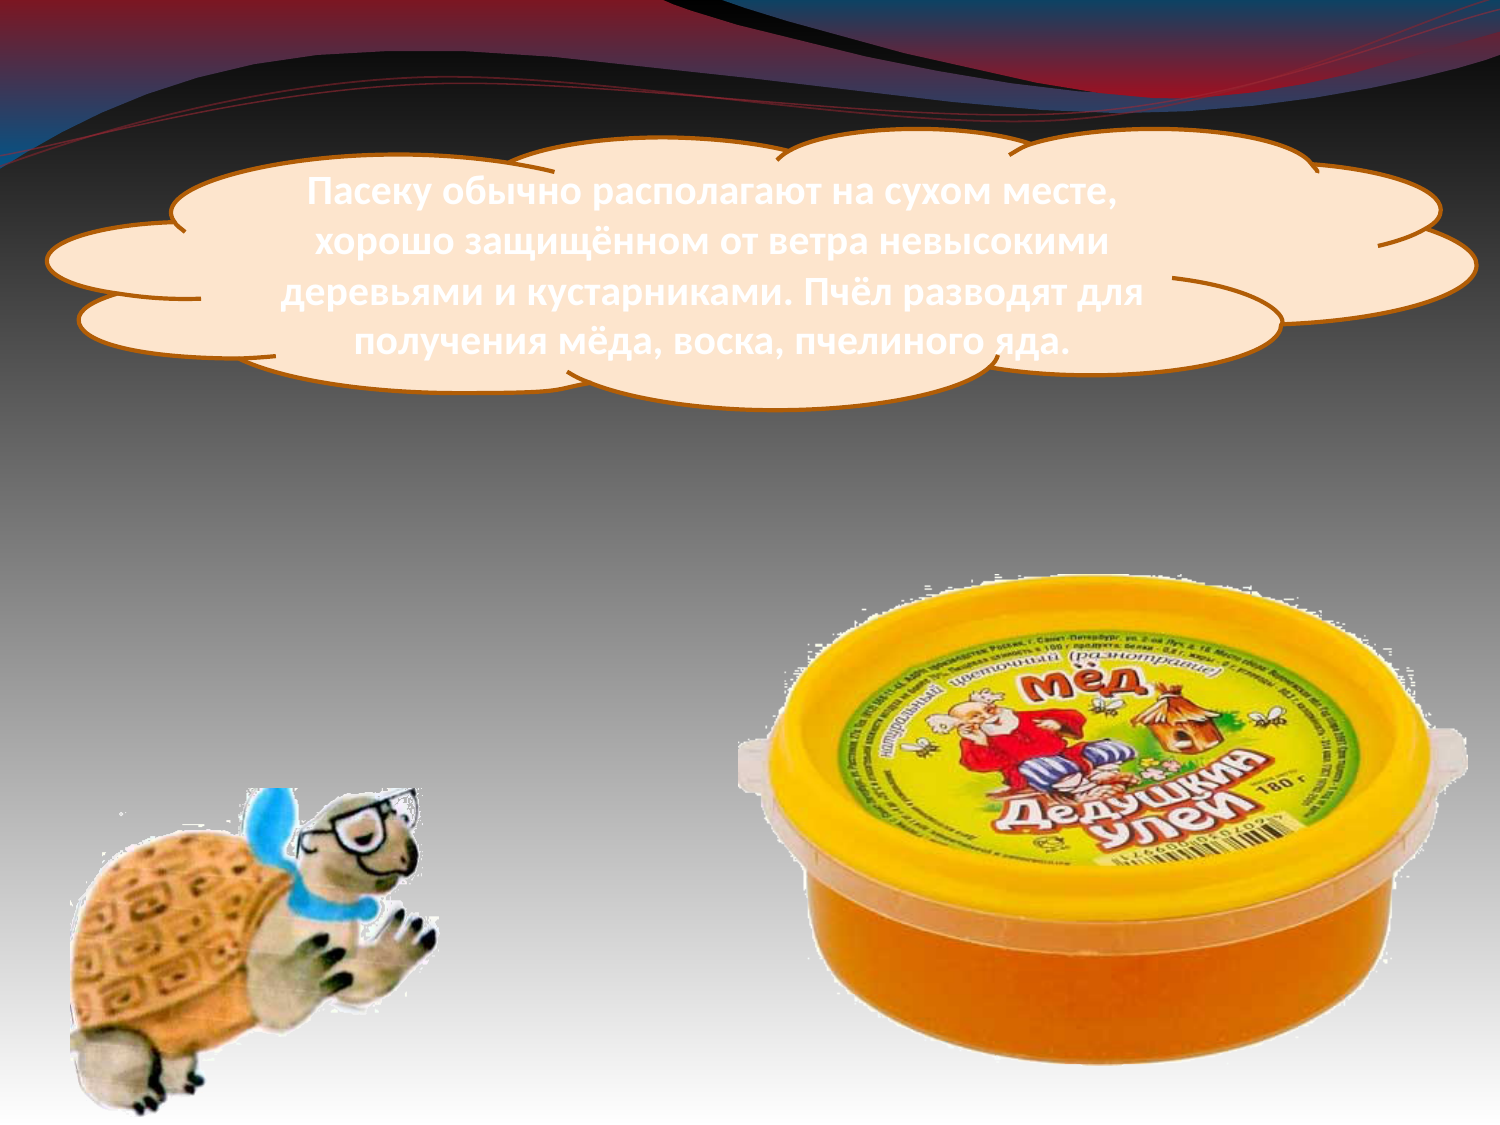

Пасеку обычно располагают на сухом месте, хорошо защищённом от ветра невысокими деревьями и кустарниками. Пчёл разводят для получения мёда, воска, пчелиного яда.